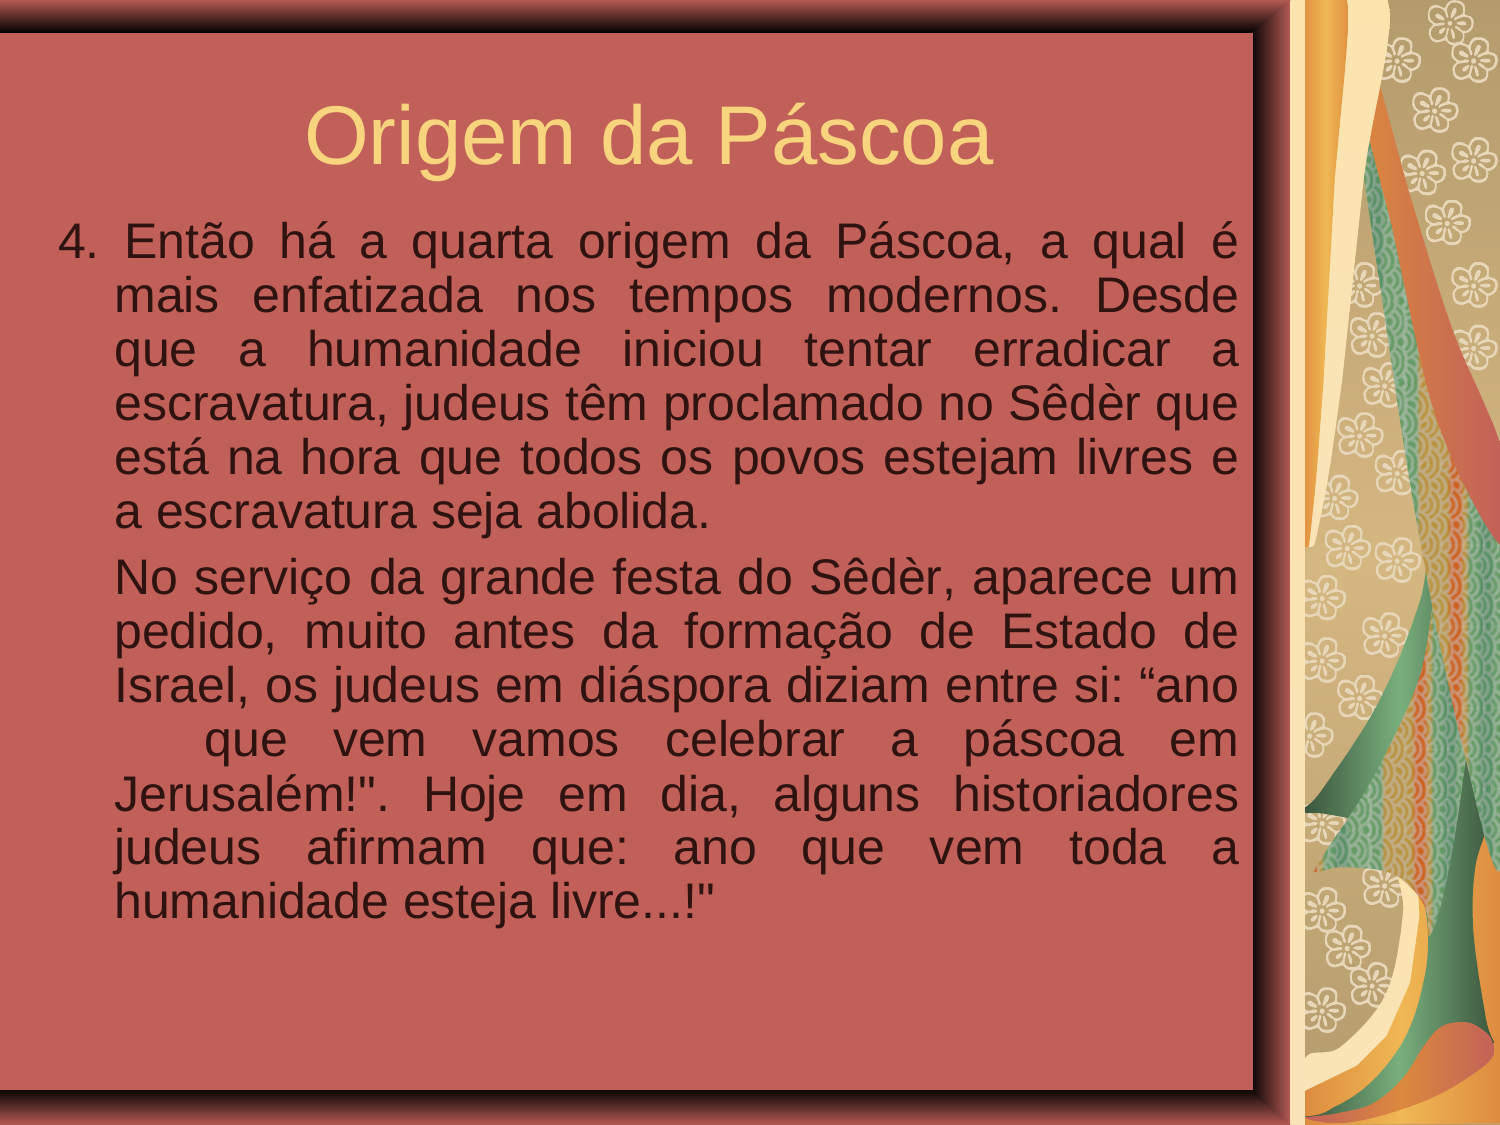

# Origem da Páscoa
4. Então há a quarta origem da Páscoa, a qual é mais enfatizada nos tempos modernos. Desde que a humanidade iniciou tentar erradicar a escravatura, judeus têm proclamado no Sêdèr que está na hora que todos os povos estejam livres e a escravatura seja abolida.
	No serviço da grande festa do Sêdèr, aparece um pedido, muito antes da formação de Estado de Israel, os judeus em diáspora diziam entre si: “ano que vem vamos celebrar a páscoa em Jerusalém!". Hoje em dia, alguns historiadores judeus afirmam que: ano que vem toda a humanidade esteja livre...!"